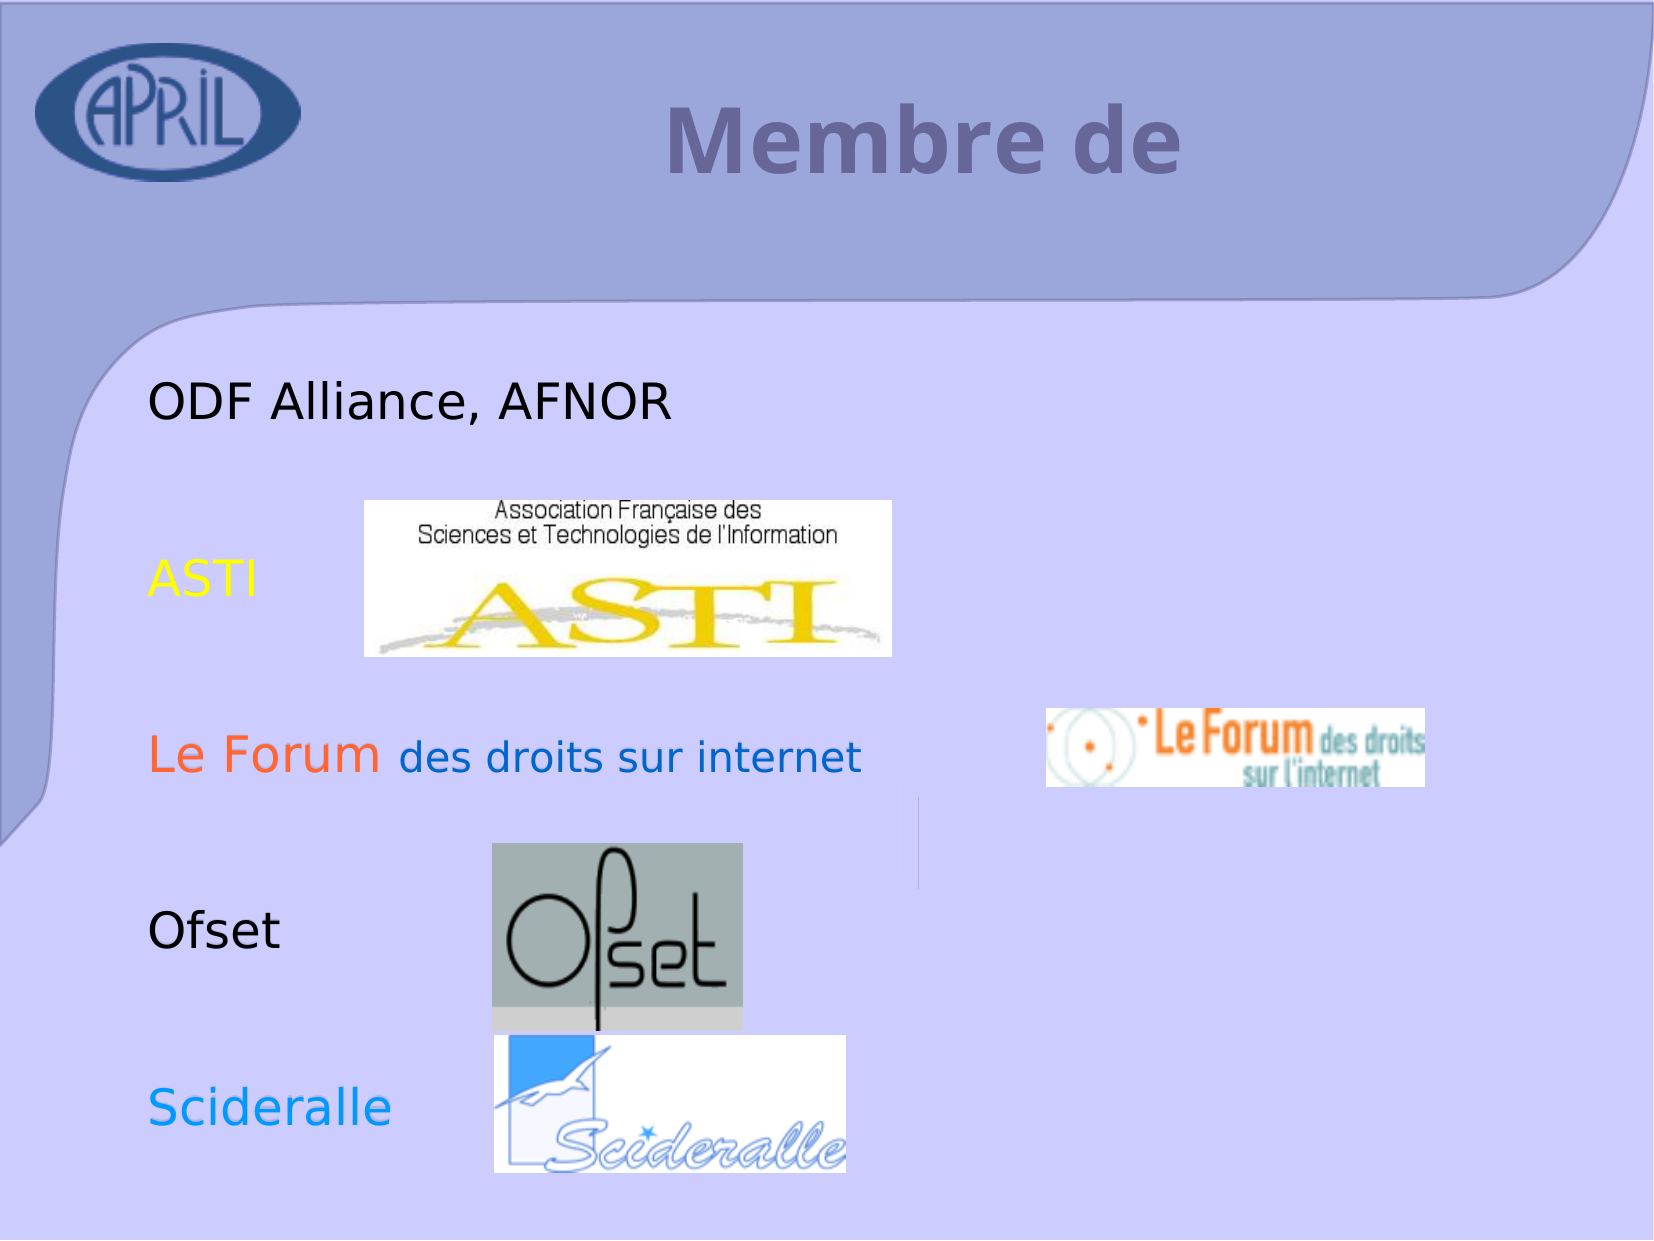

# Membre de
ODF Alliance, AFNOR
ASTI
Le Forum des droits sur internet
Ofset
Scideralle